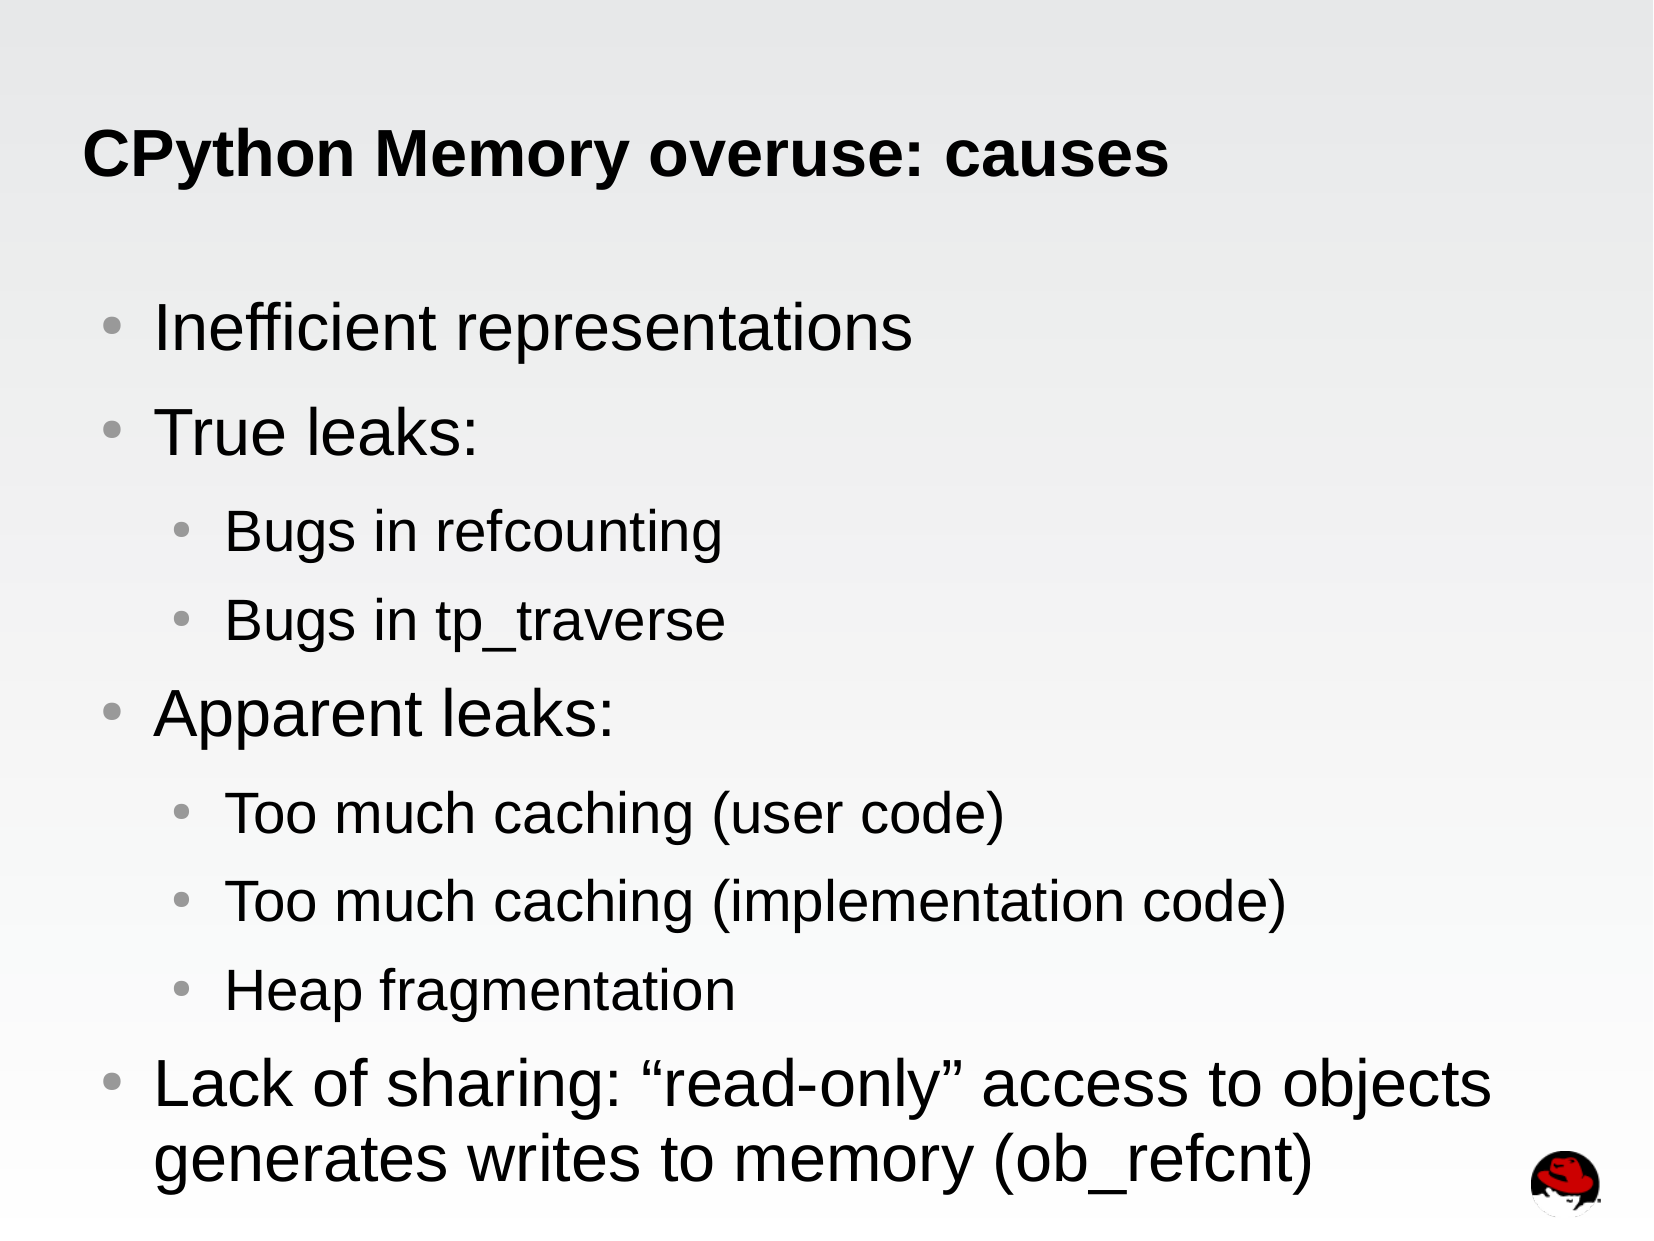

# CPython Memory overuse: causes
Inefficient representations
True leaks:
Bugs in refcounting
Bugs in tp_traverse
Apparent leaks:
Too much caching (user code)
Too much caching (implementation code)
Heap fragmentation
Lack of sharing: “read-only” access to objects generates writes to memory (ob_refcnt)